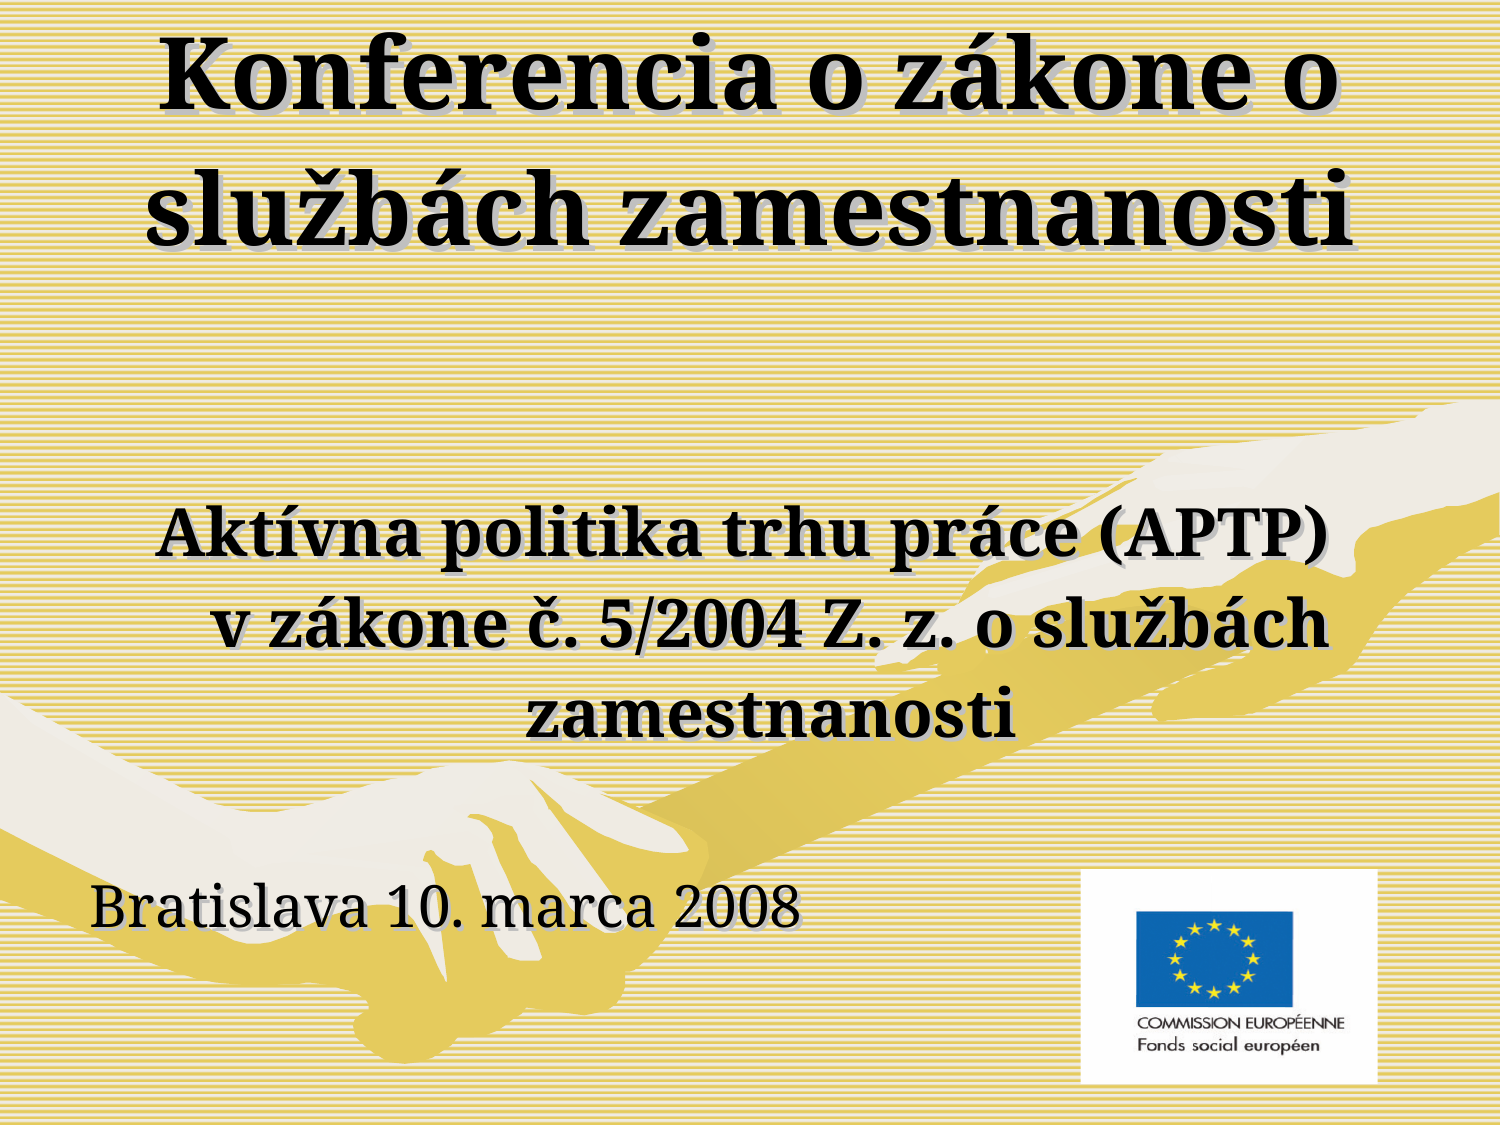

# Konferencia o zákone o službách zamestnanosti
Aktívna politika trhu práce (APTP) v zákone č. 5/2004 Z. z. o službách zamestnanosti
Bratislava 10. marca 2008